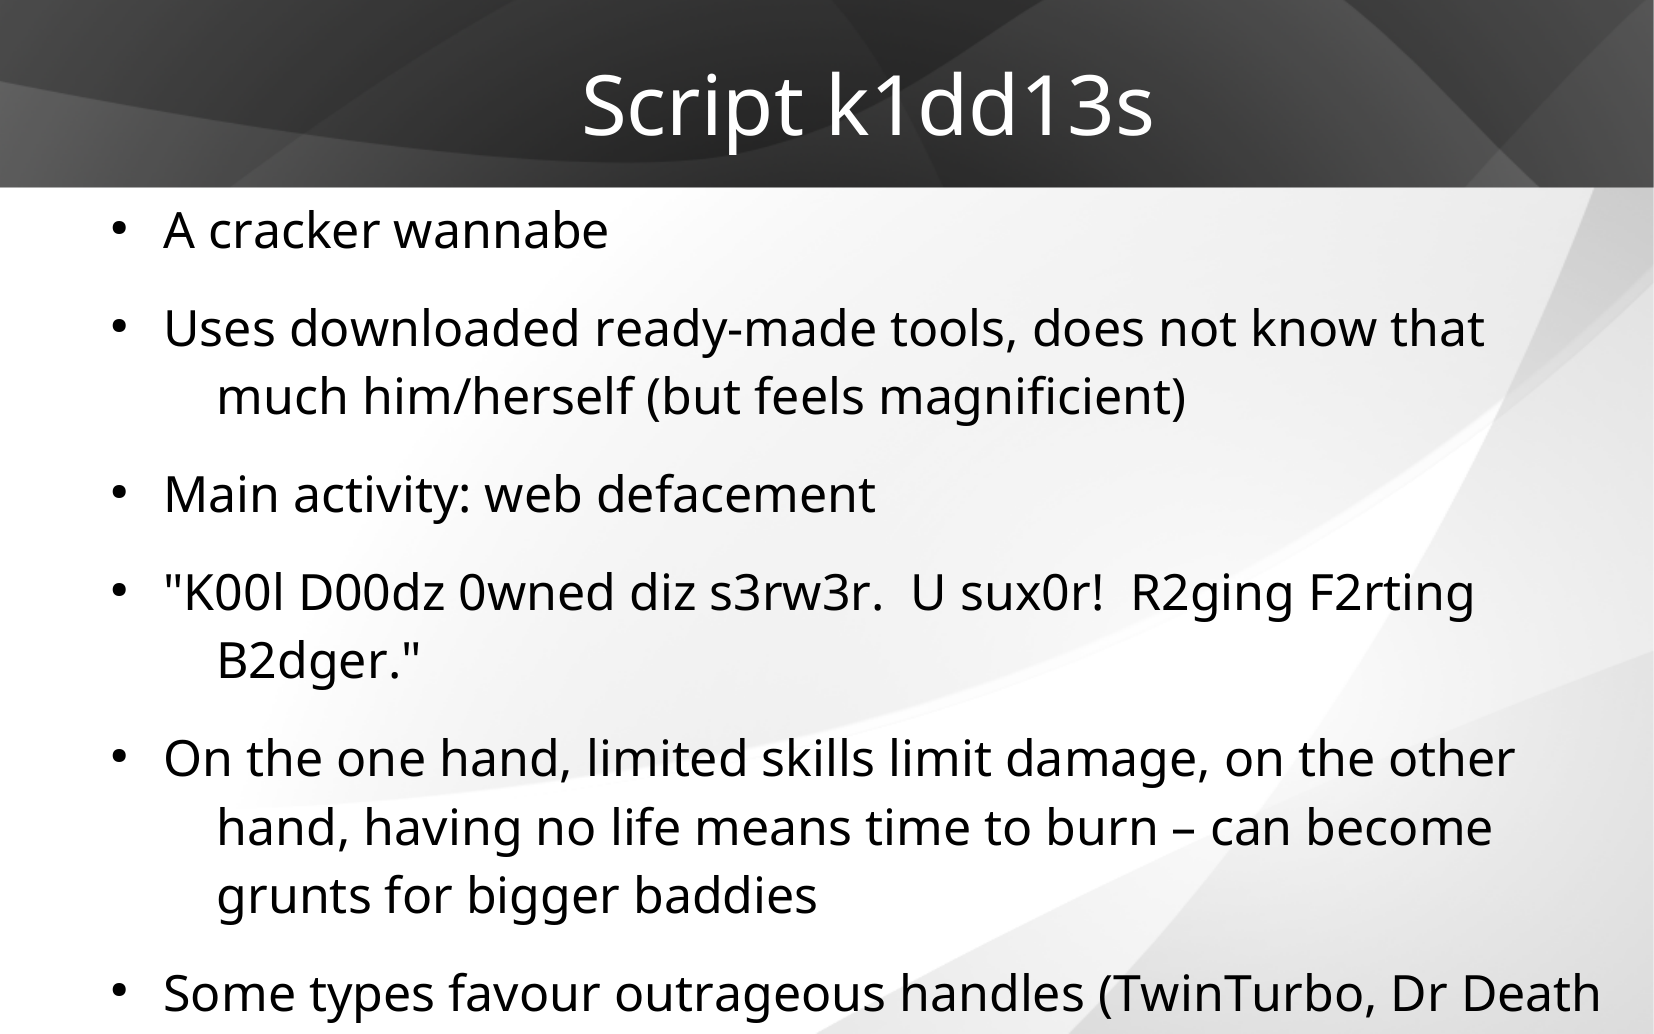

# Script k1dd13s
A cracker wannabe
Uses downloaded ready-made tools, does not know that much him/herself (but feels magnificient)
Main activity: web defacement
"K00l D00dz 0wned diz s3rw3r. U sux0r! R2ging F2rting B2dger."
On the one hand, limited skills limit damage, on the other hand, having no life means time to burn – can become grunts for bigger baddies
Some types favour outrageous handles (TwinTurbo, Dr Death ...)